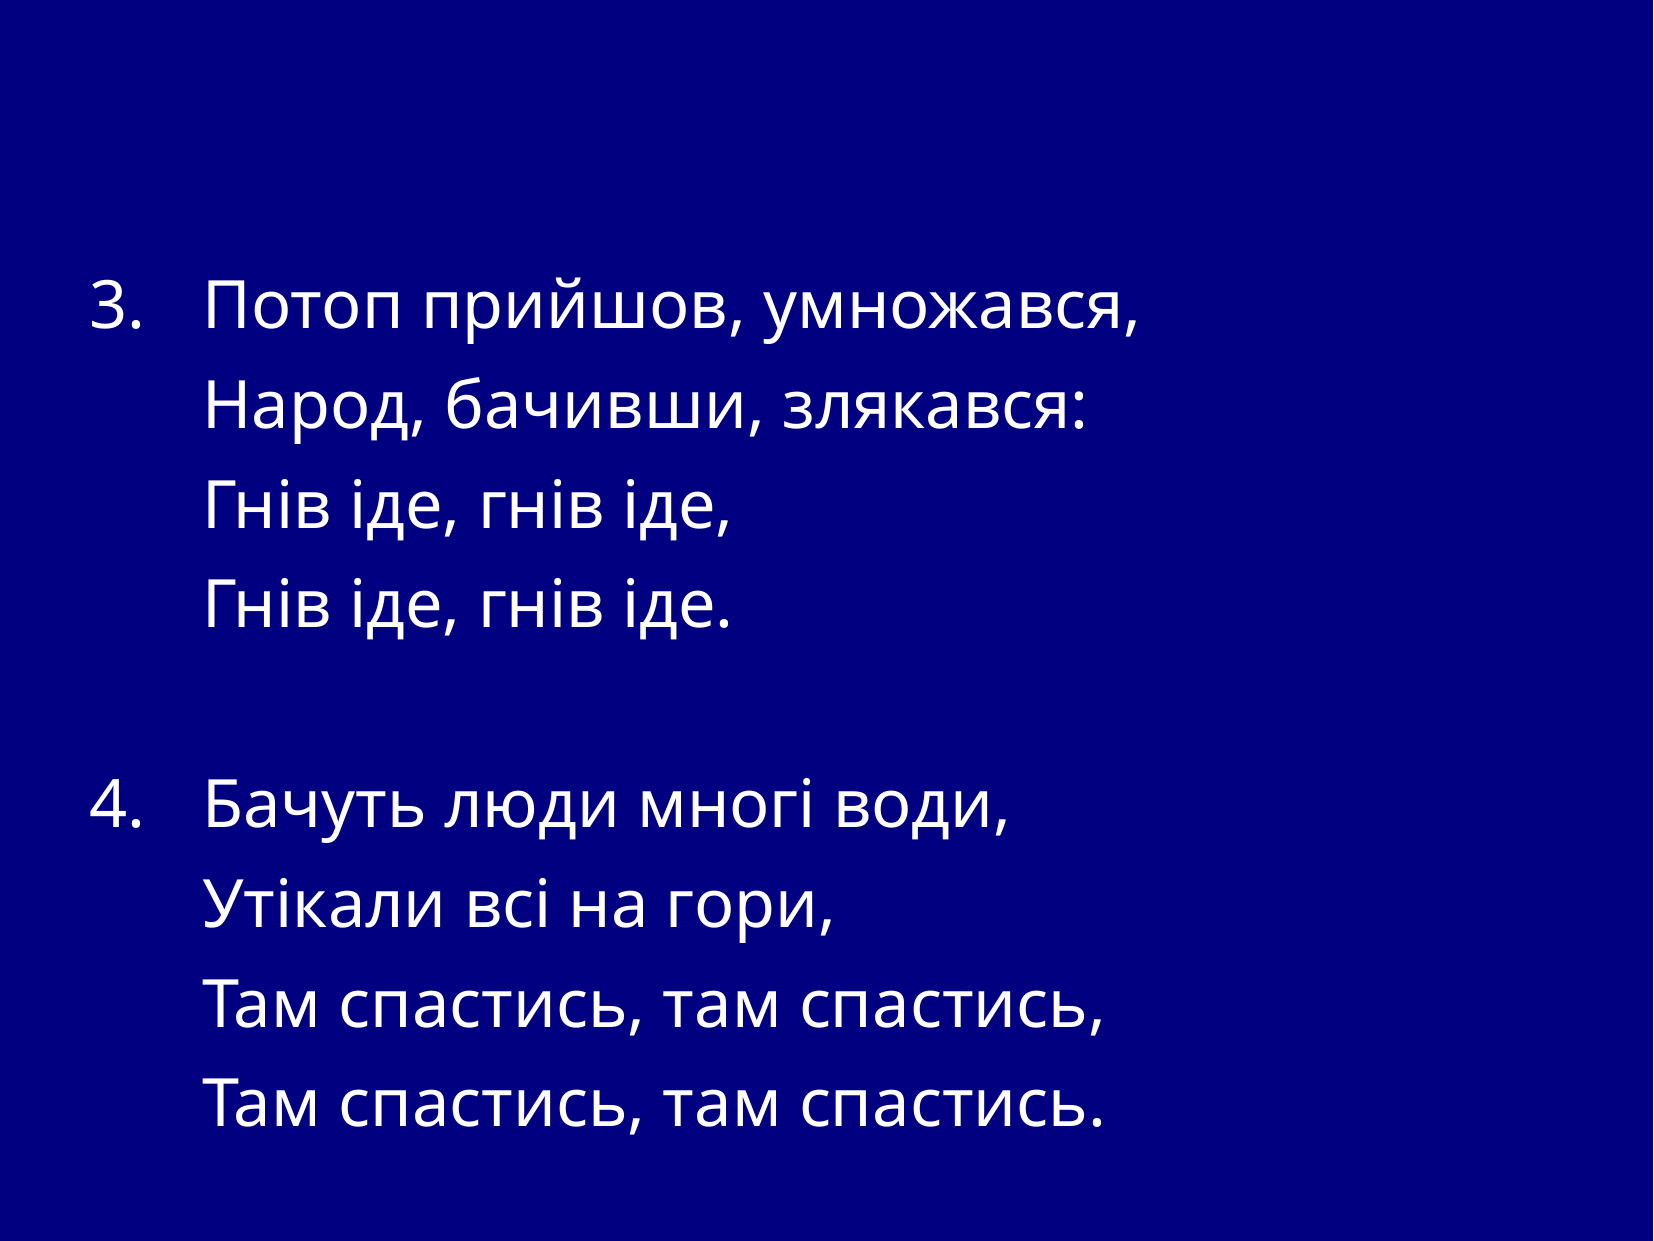

3.	Потоп прийшов, умножався,
	Народ, бачивши, злякався:
	Гнів іде, гнів іде,
	Гнів іде, гнів іде.
4.	Бачуть люди многі води,
	Утікали всі на гори,
	Там спастись, там спастись,
	Там спастись, там спастись.